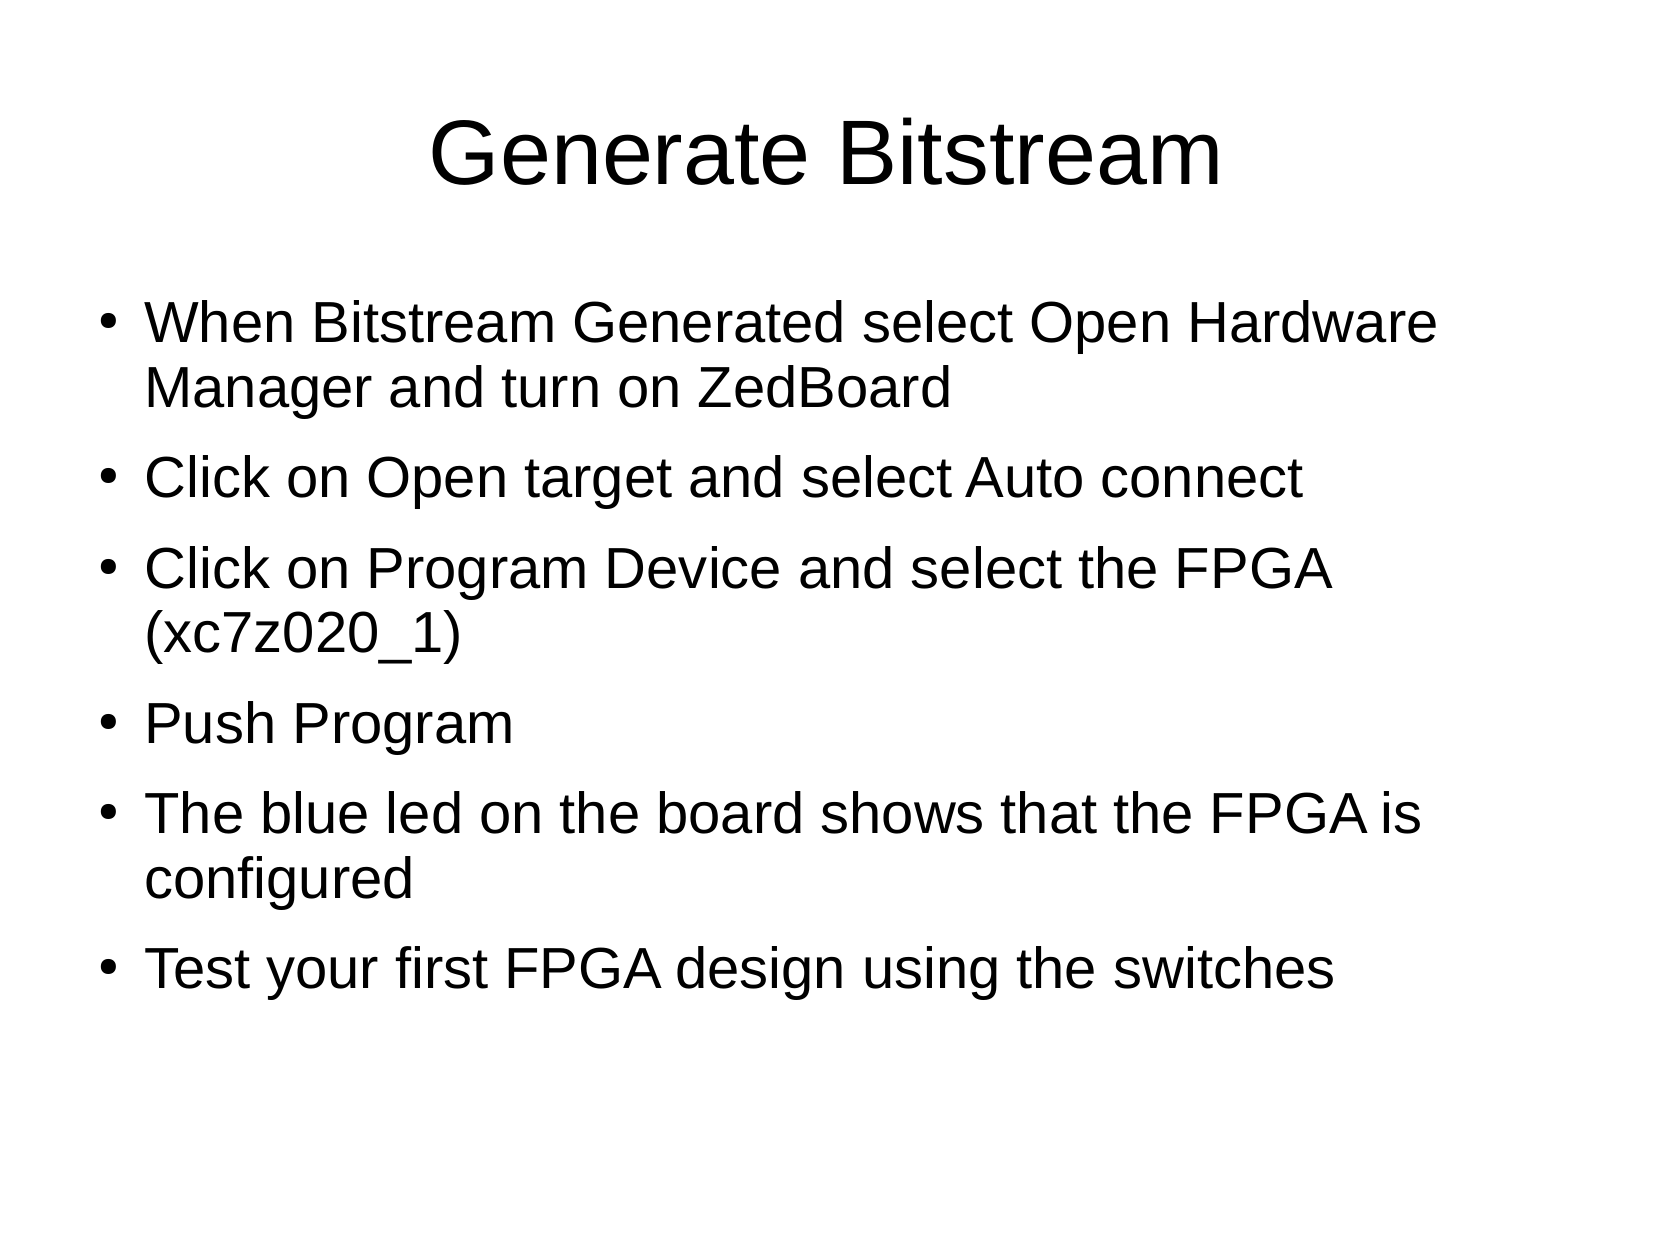

# Generate Bitstream
When Bitstream Generated select Open Hardware Manager and turn on ZedBoard
Click on Open target and select Auto connect
Click on Program Device and select the FPGA (xc7z020_1)
Push Program
The blue led on the board shows that the FPGA is configured
Test your first FPGA design using the switches